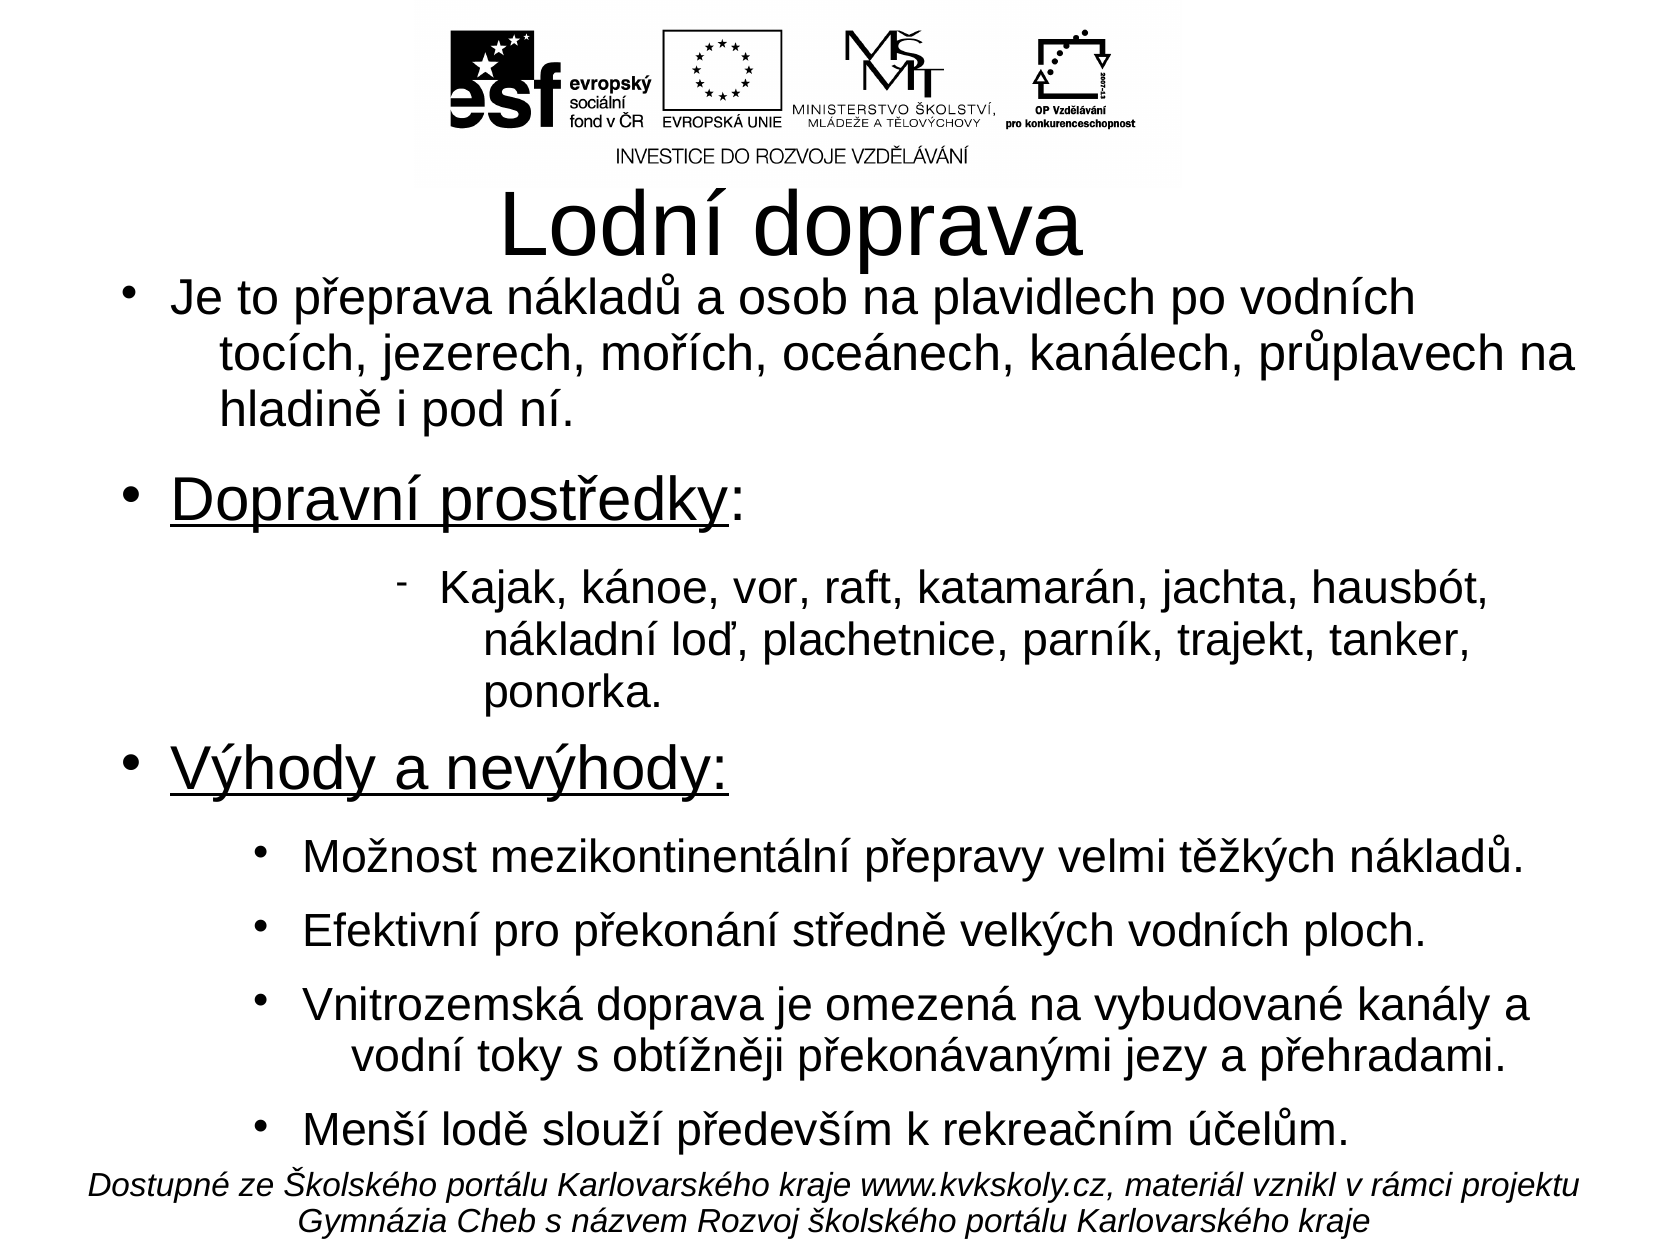

# Lodní doprava
Je to přeprava nákladů a osob na plavidlech po vodních tocích, jezerech, mořích, oceánech, kanálech, průplavech na hladině i pod ní.
Dopravní prostředky:
Kajak, kánoe, vor, raft, katamarán, jachta, hausbót, nákladní loď, plachetnice, parník, trajekt, tanker, ponorka.
Výhody a nevýhody:
Možnost mezikontinentální přepravy velmi těžkých nákladů.
Efektivní pro překonání středně velkých vodních ploch.
Vnitrozemská doprava je omezená na vybudované kanály a vodní toky s obtížněji překonávanými jezy a přehradami.
Menší lodě slouží především k rekreačním účelům.
Dostupné ze Školského portálu Karlovarského kraje www.kvkskoly.cz, materiál vznikl v rámci projektu Gymnázia Cheb s názvem Rozvoj školského portálu Karlovarského kraje